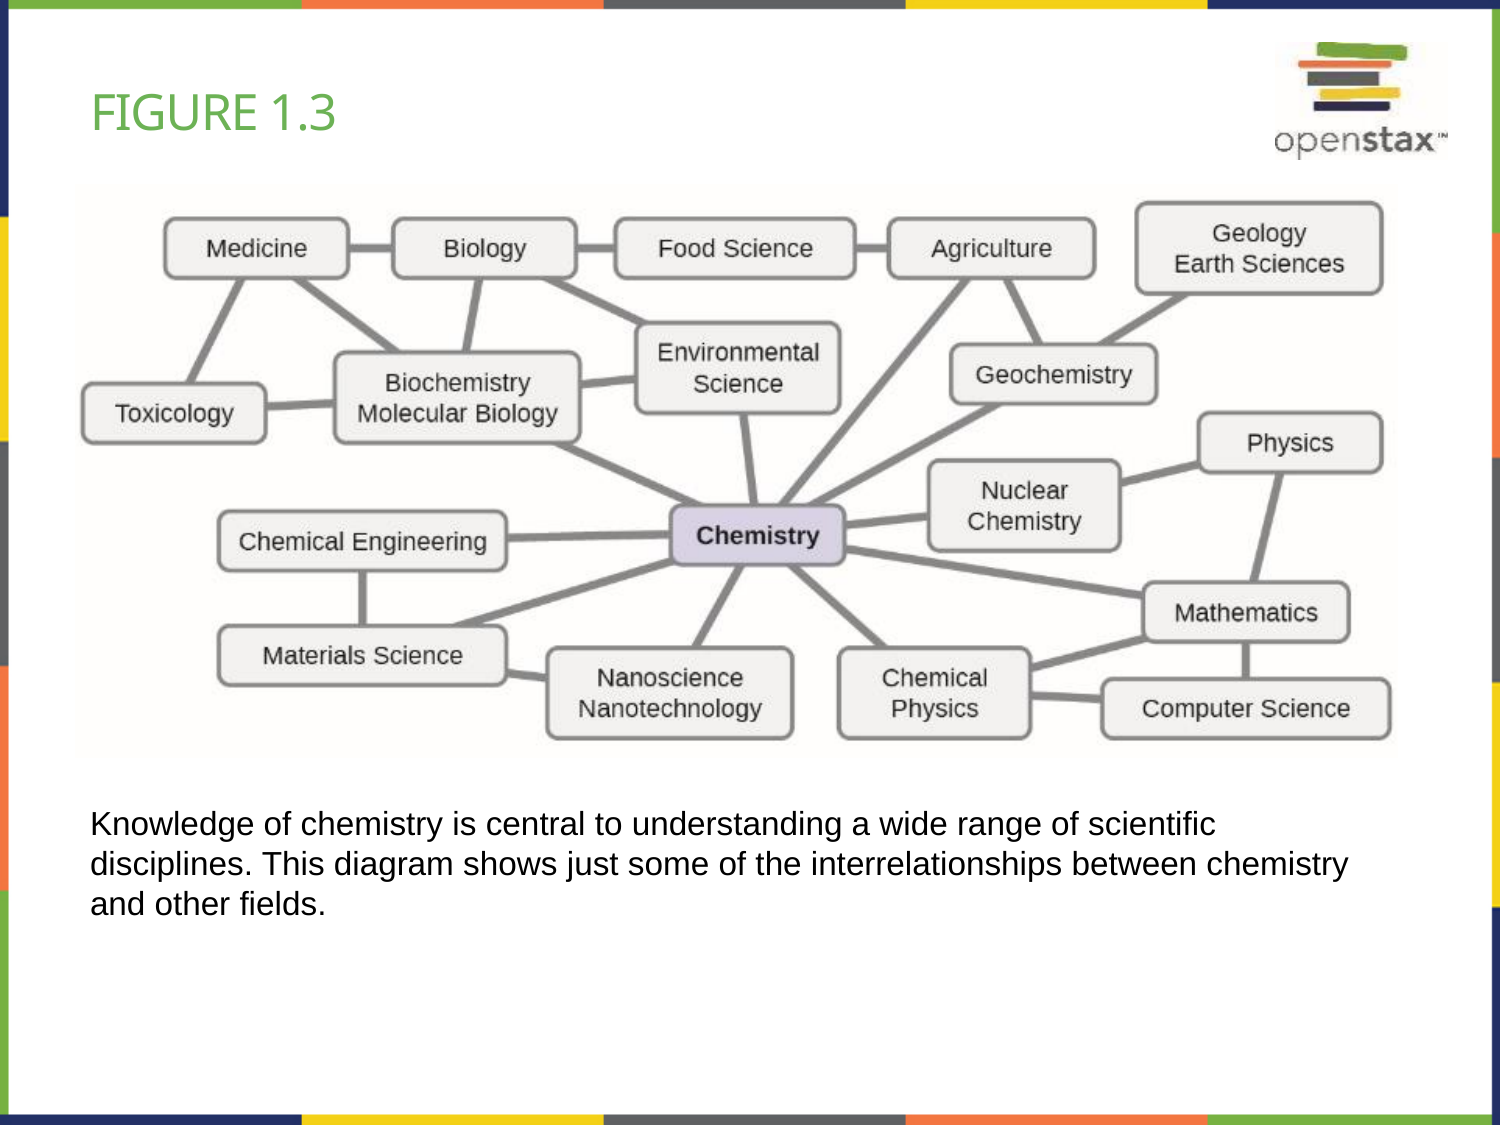

# Figure 1.3
Knowledge of chemistry is central to understanding a wide range of scientific disciplines. This diagram shows just some of the interrelationships between chemistry and other fields.